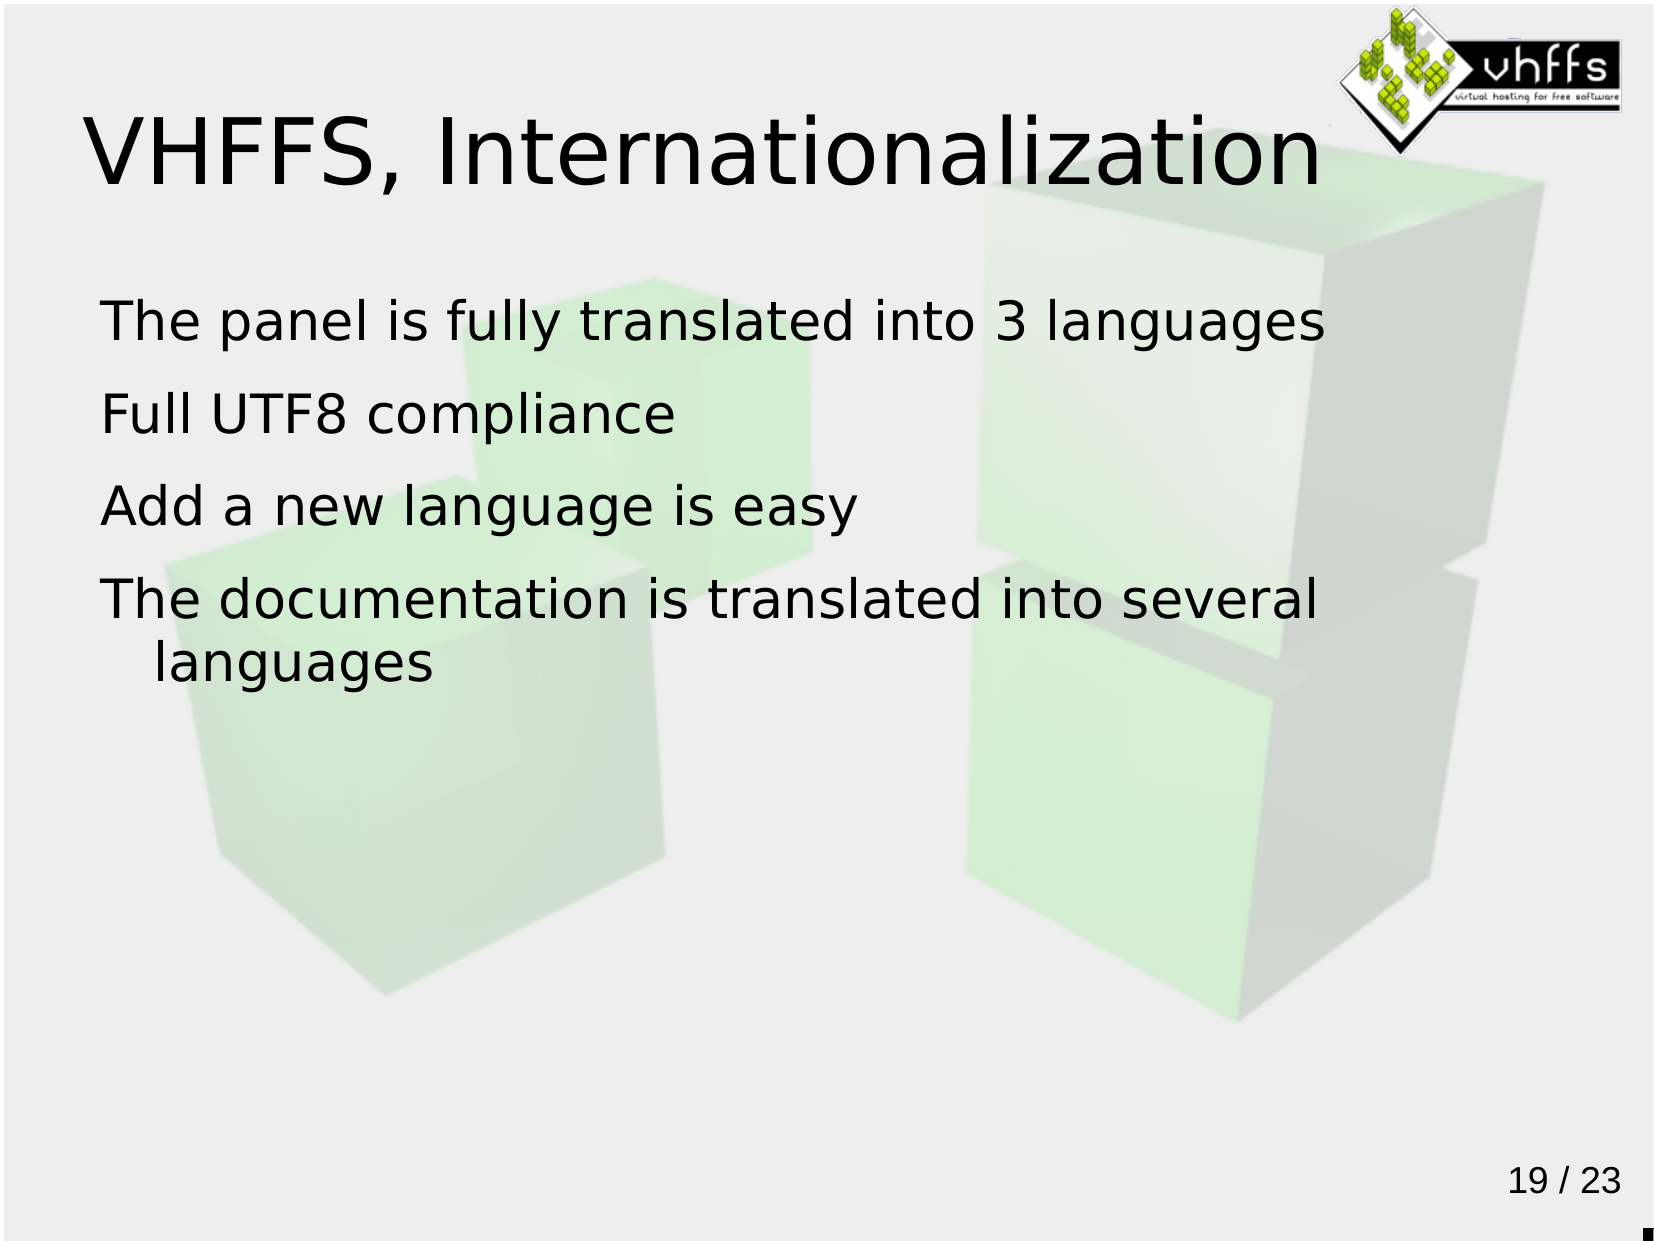

# VHFFS, Internationalization
The panel is fully translated into 3 languages
Full UTF8 compliance
Add a new language is easy
The documentation is translated into several languages